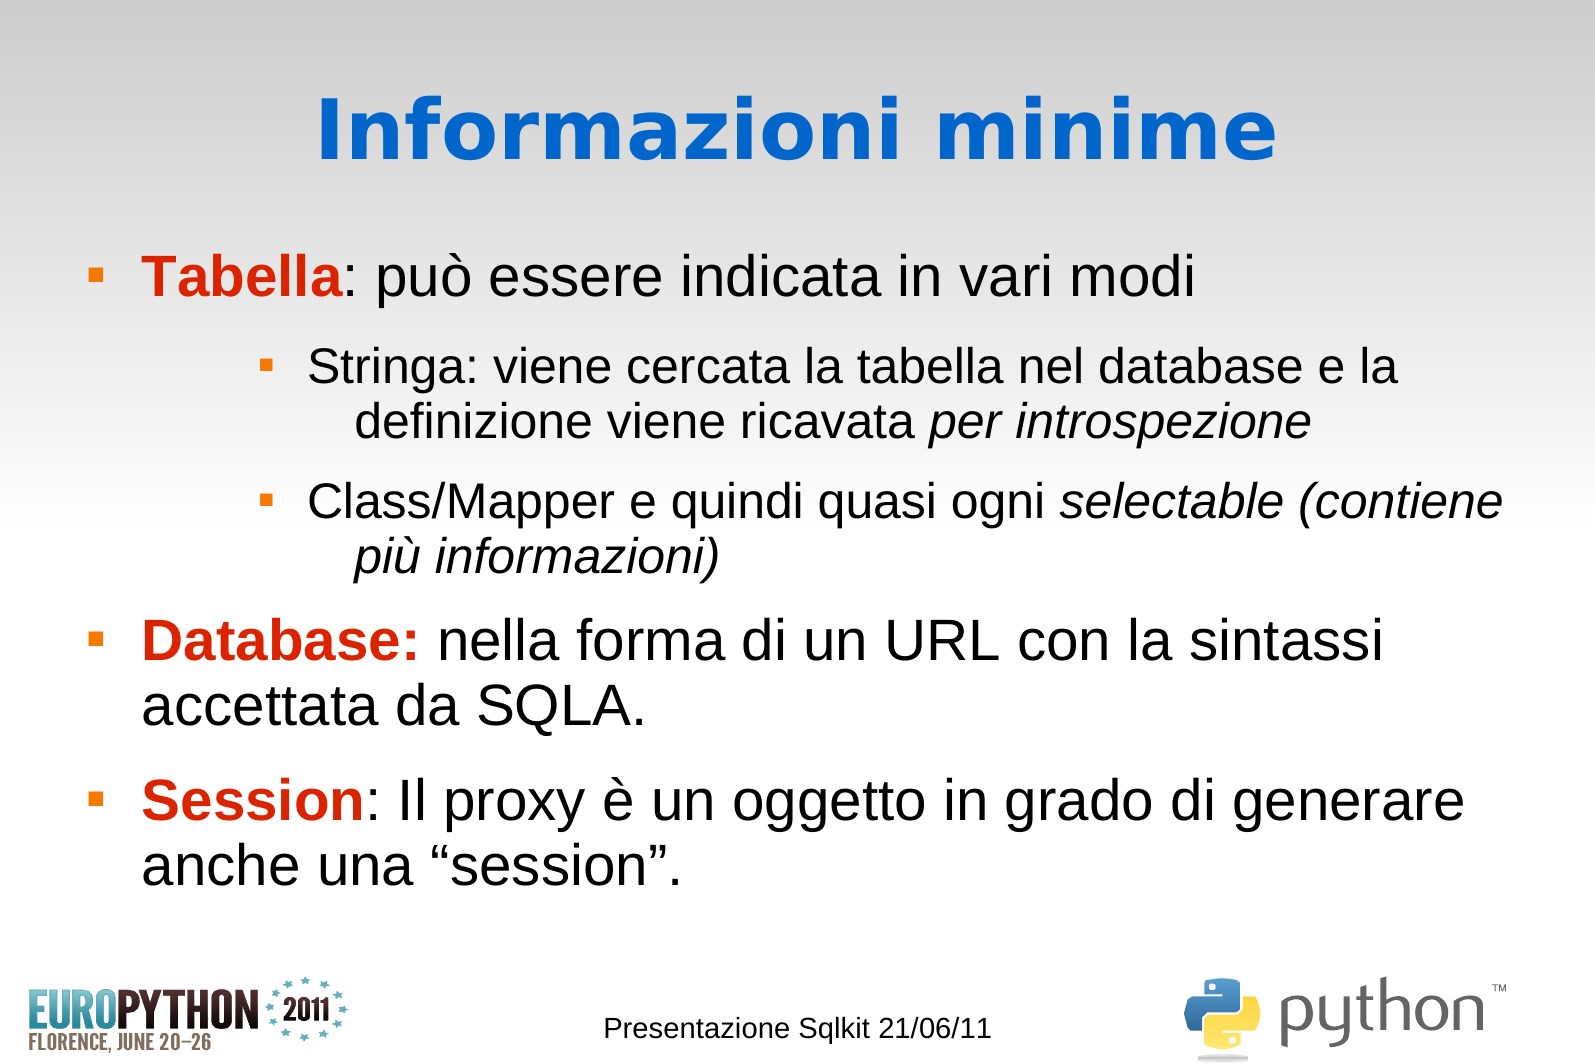

# Informazioni minime
Tabella: può essere indicata in vari modi
Stringa: viene cercata la tabella nel database e la definizione viene ricavata per introspezione
Class/Mapper e quindi quasi ogni selectable (contiene più informazioni)
Database: nella forma di un URL con la sintassi accettata da SQLA.
Session: Il proxy è un oggetto in grado di generare anche una “session”.